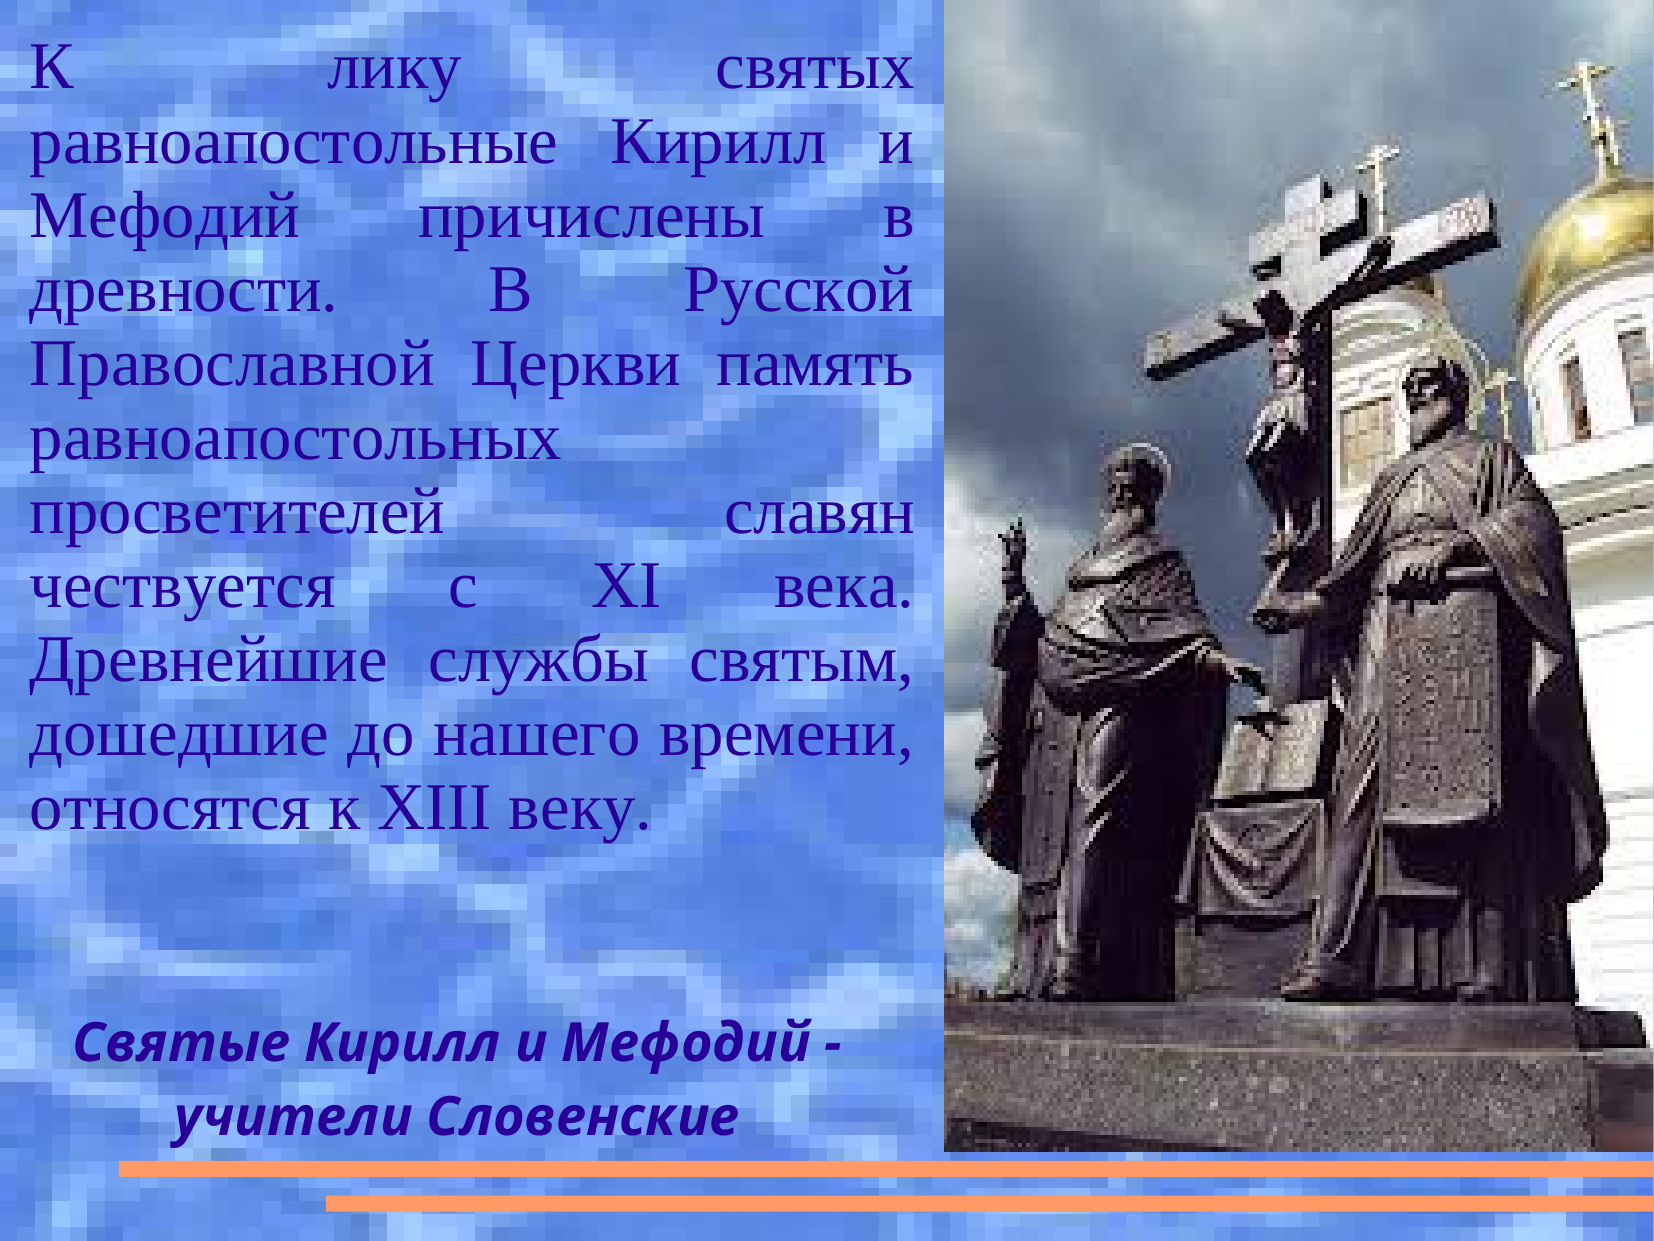

К лику святых равноапостольные Кирилл и Мефодий причислены в древности. В Русской Православной Церкви память равноапостольных просветителей славян чествуется с XI века. Древнейшие службы святым, дошедшие до нашего времени, относятся к XIII веку.
# Святые Кирилл и Мефодий - учители Словенские